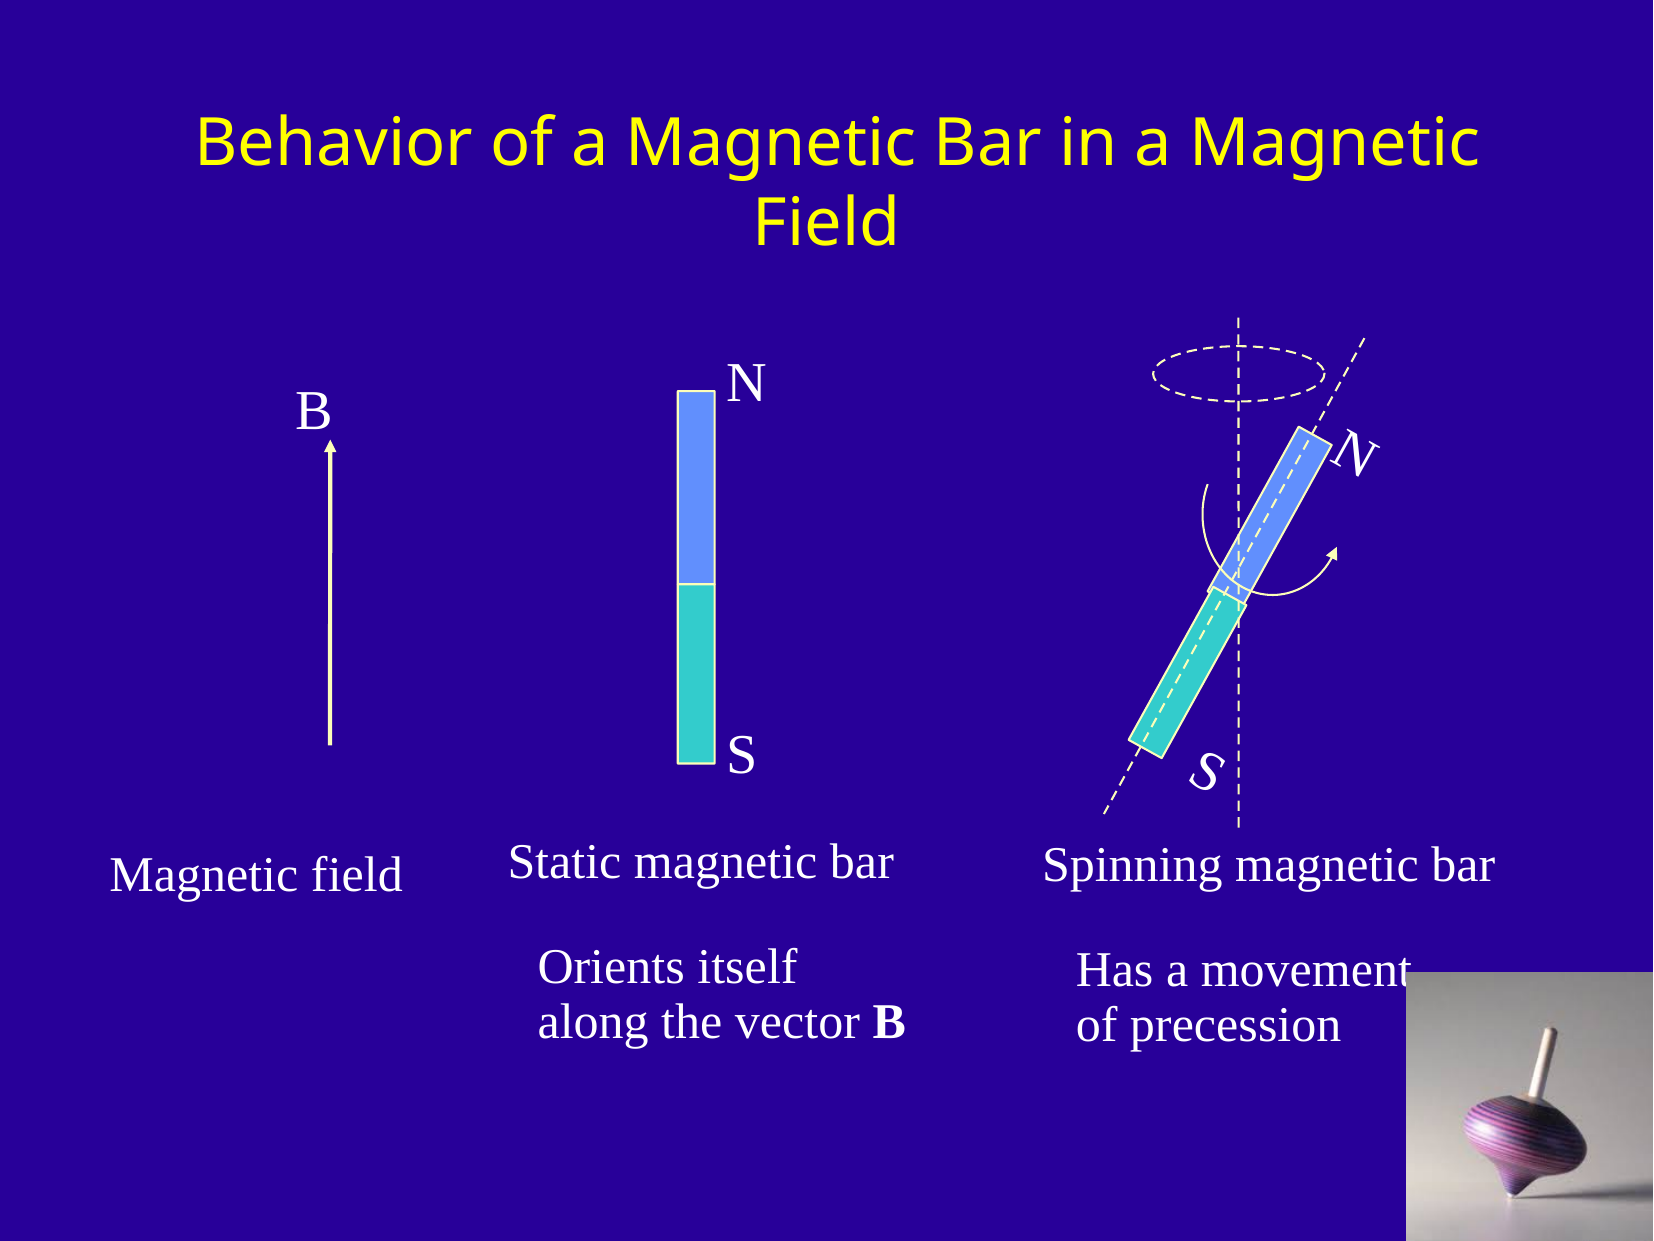

# Behavior of a Magnetic Bar in a Magnetic Field
N
B
N
S
S
Static magnetic bar
Spinning magnetic bar
Magnetic field
Orients itself along the vector B
Has a movement of precession